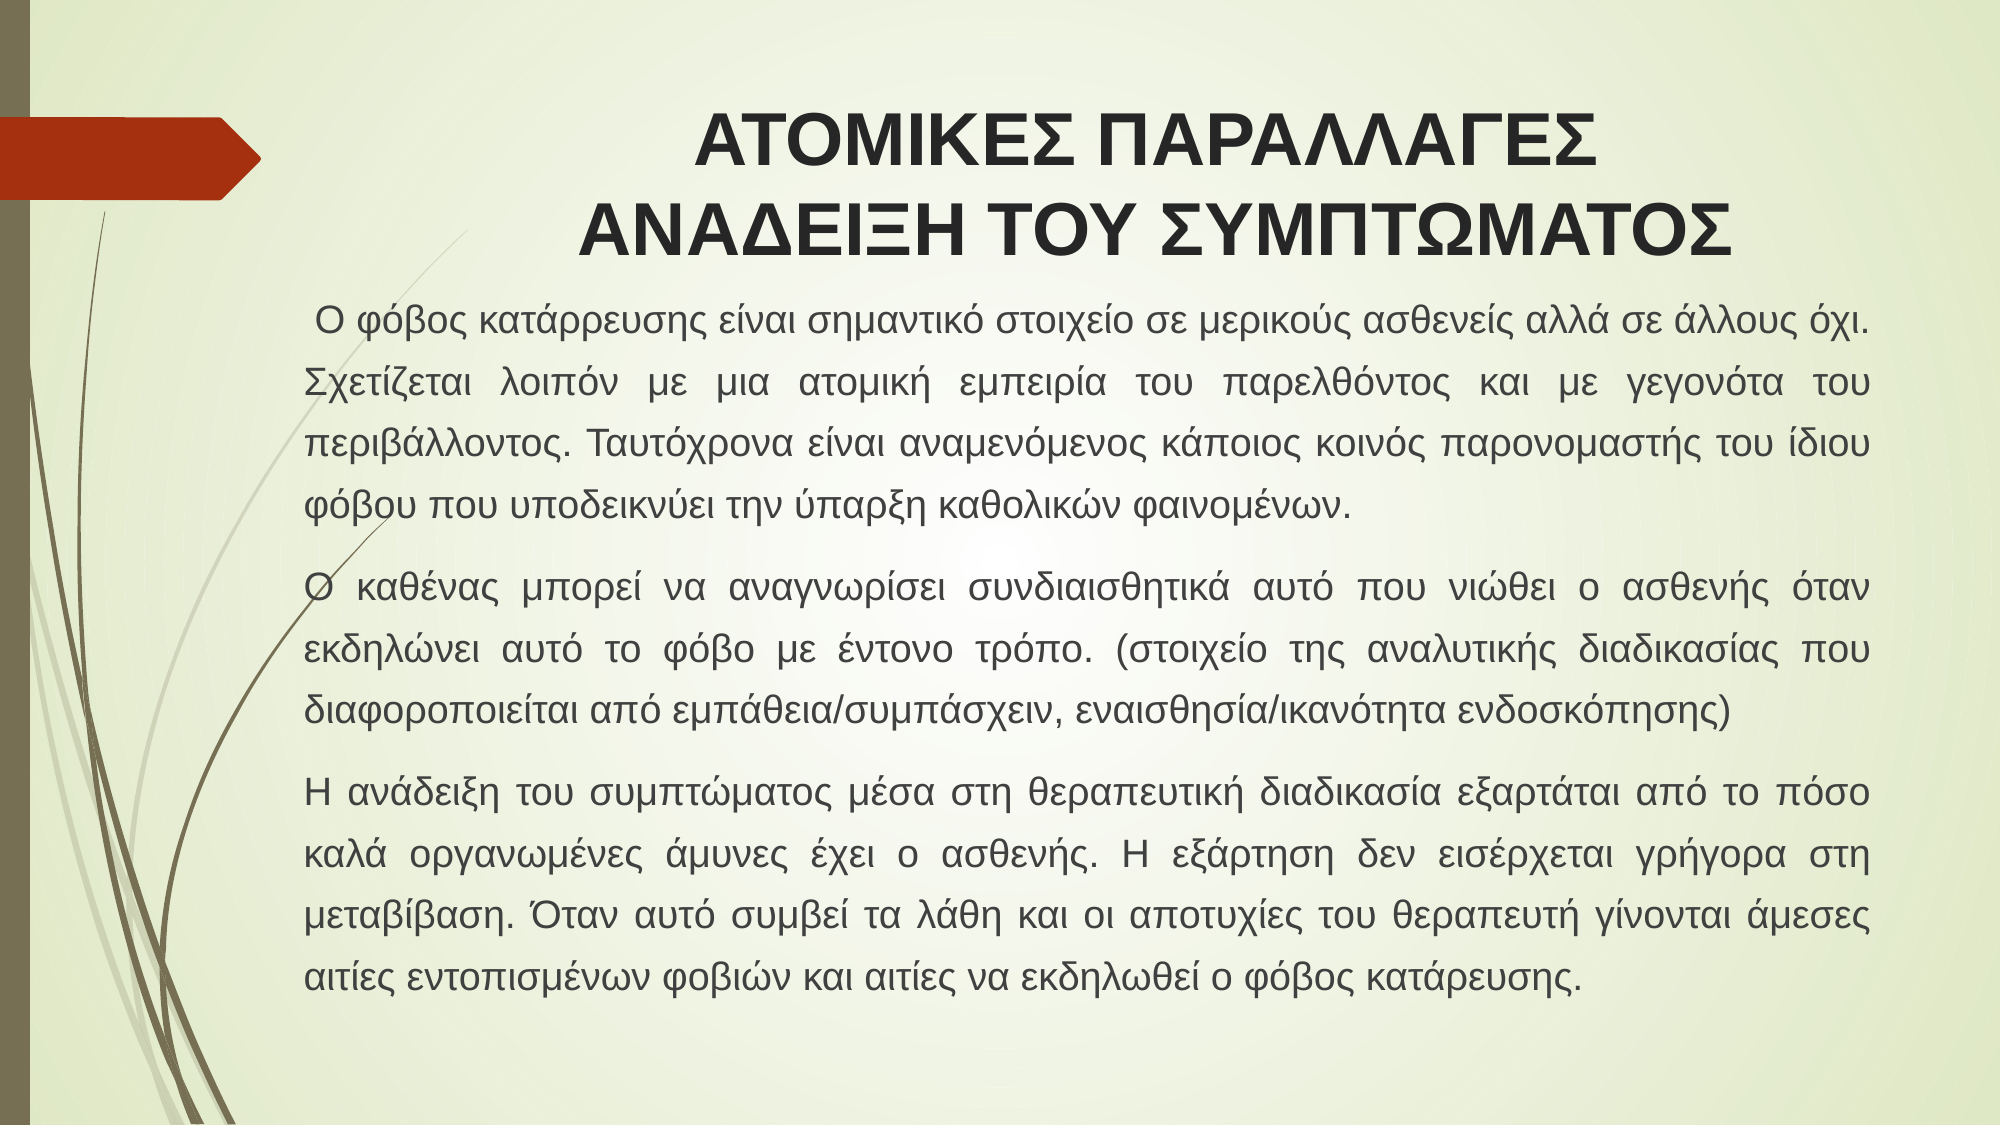

# ΑΤΟΜΙΚΕΣ ΠΑΡΑΛΛΑΓΕΣ ΑΝΑΔΕΙΞΗ ΤΟΥ ΣΥΜΠΤΩΜΑΤΟΣ
 Ο φόβος κατάρρευσης είναι σημαντικό στοιχείο σε μερικούς ασθενείς αλλά σε άλλους όχι. Σχετίζεται λοιπόν με μια ατομική εμπειρία του παρελθόντος και με γεγονότα του περιβάλλοντος. Ταυτόχρονα είναι αναμενόμενος κάποιος κοινός παρονομαστής του ίδιου φόβου που υποδεικνύει την ύπαρξη καθολικών φαινομένων.
Ο καθένας μπορεί να αναγνωρίσει συνδιαισθητικά αυτό που νιώθει ο ασθενής όταν εκδηλώνει αυτό το φόβο με έντονο τρόπο. (στοιχείο της αναλυτικής διαδικασίας που διαφοροποιείται από εμπάθεια/συμπάσχειν, εναισθησία/ικανότητα ενδοσκόπησης)
Η ανάδειξη του συμπτώματος μέσα στη θεραπευτική διαδικασία εξαρτάται από το πόσο καλά οργανωμένες άμυνες έχει ο ασθενής. Η εξάρτηση δεν εισέρχεται γρήγορα στη μεταβίβαση. Όταν αυτό συμβεί τα λάθη και οι αποτυχίες του θεραπευτή γίνονται άμεσες αιτίες εντοπισμένων φοβιών και αιτίες να εκδηλωθεί ο φόβος κατάρευσης.